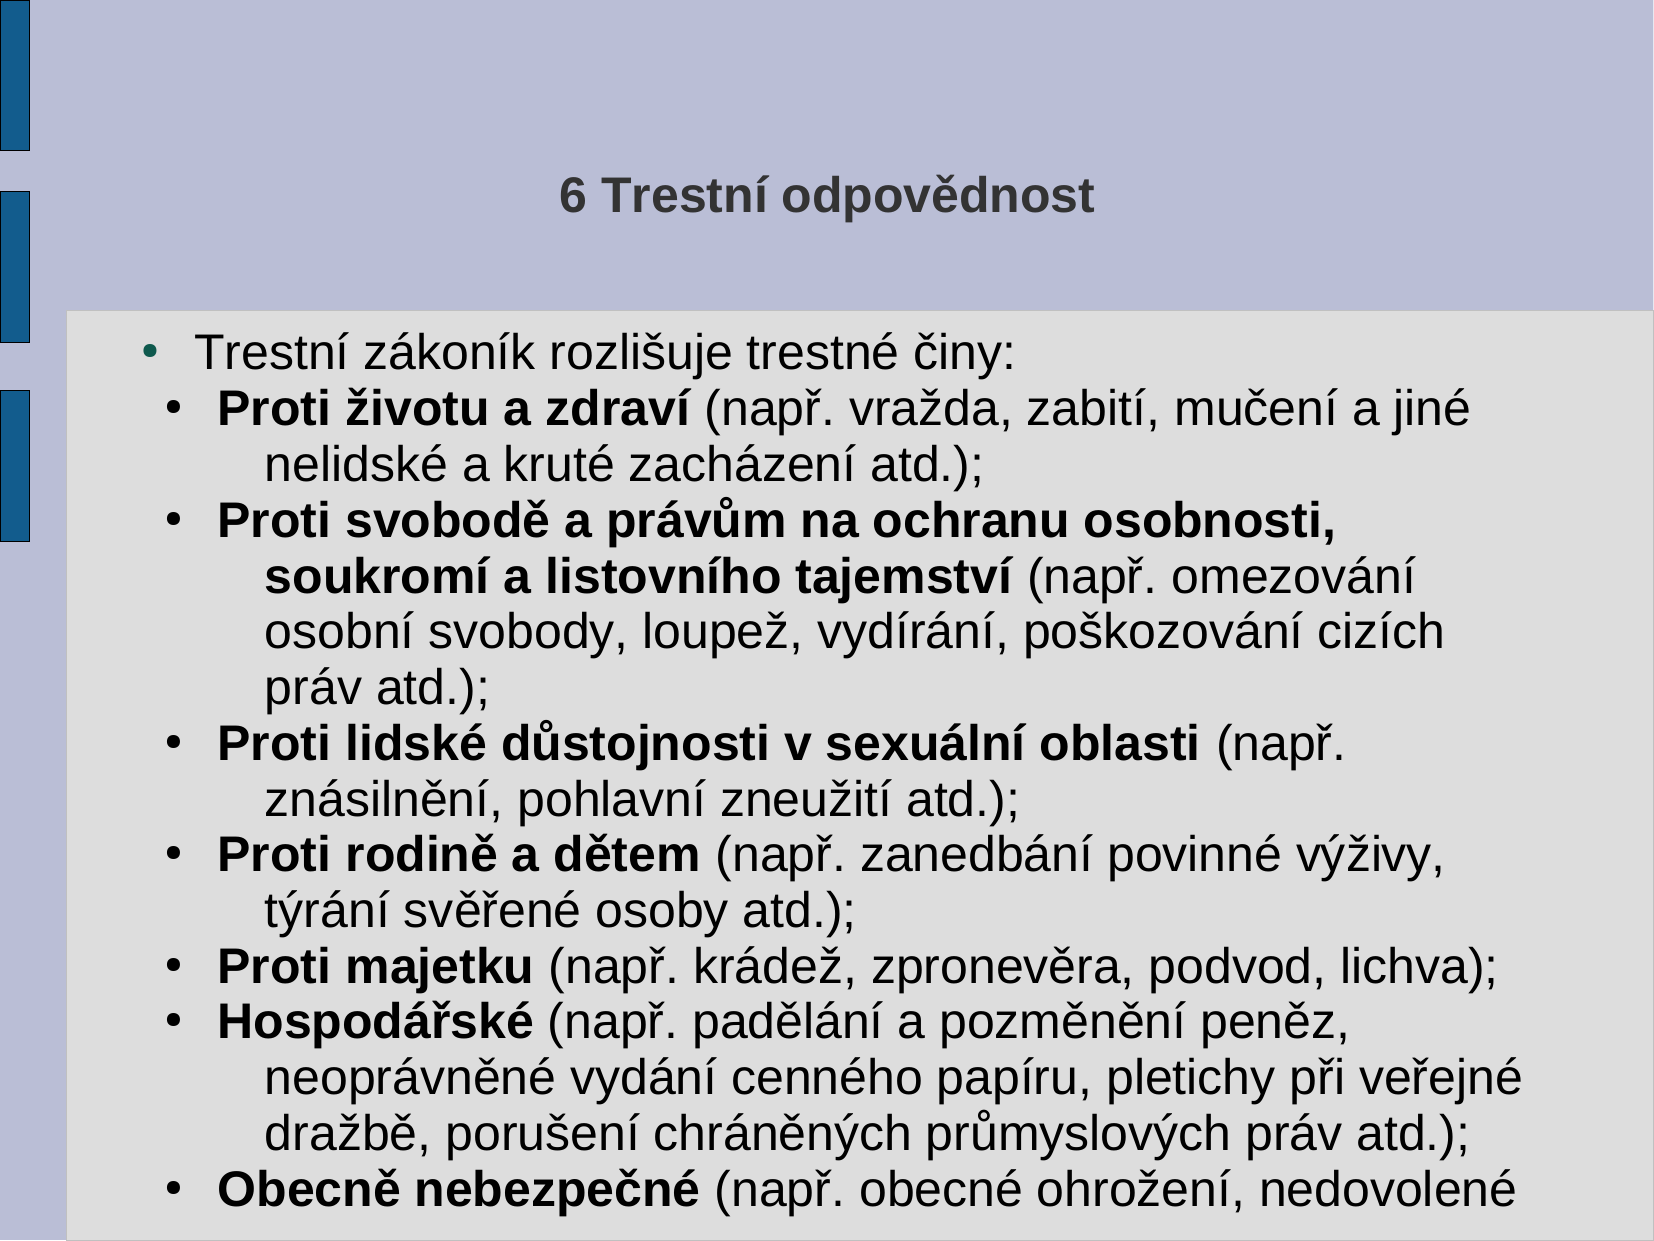

# 6 Trestní odpovědnost
Trestní zákoník rozlišuje trestné činy:
Proti životu a zdraví (např. vražda, zabití, mučení a jiné nelidské a kruté zacházení atd.);
Proti svobodě a právům na ochranu osobnosti, soukromí a listovního tajemství (např. omezování osobní svobody, loupež, vydírání, poškozování cizích práv atd.);
Proti lidské důstojnosti v sexuální oblasti (např. znásilnění, pohlavní zneužití atd.);
Proti rodině a dětem (např. zanedbání povinné výživy, týrání svěřené osoby atd.);
Proti majetku (např. krádež, zpronevěra, podvod, lichva);
Hospodářské (např. padělání a pozměnění peněz, neoprávněné vydání cenného papíru, pletichy při veřejné dražbě, porušení chráněných průmyslových práv atd.);
Obecně nebezpečné (např. obecné ohrožení, nedovolené